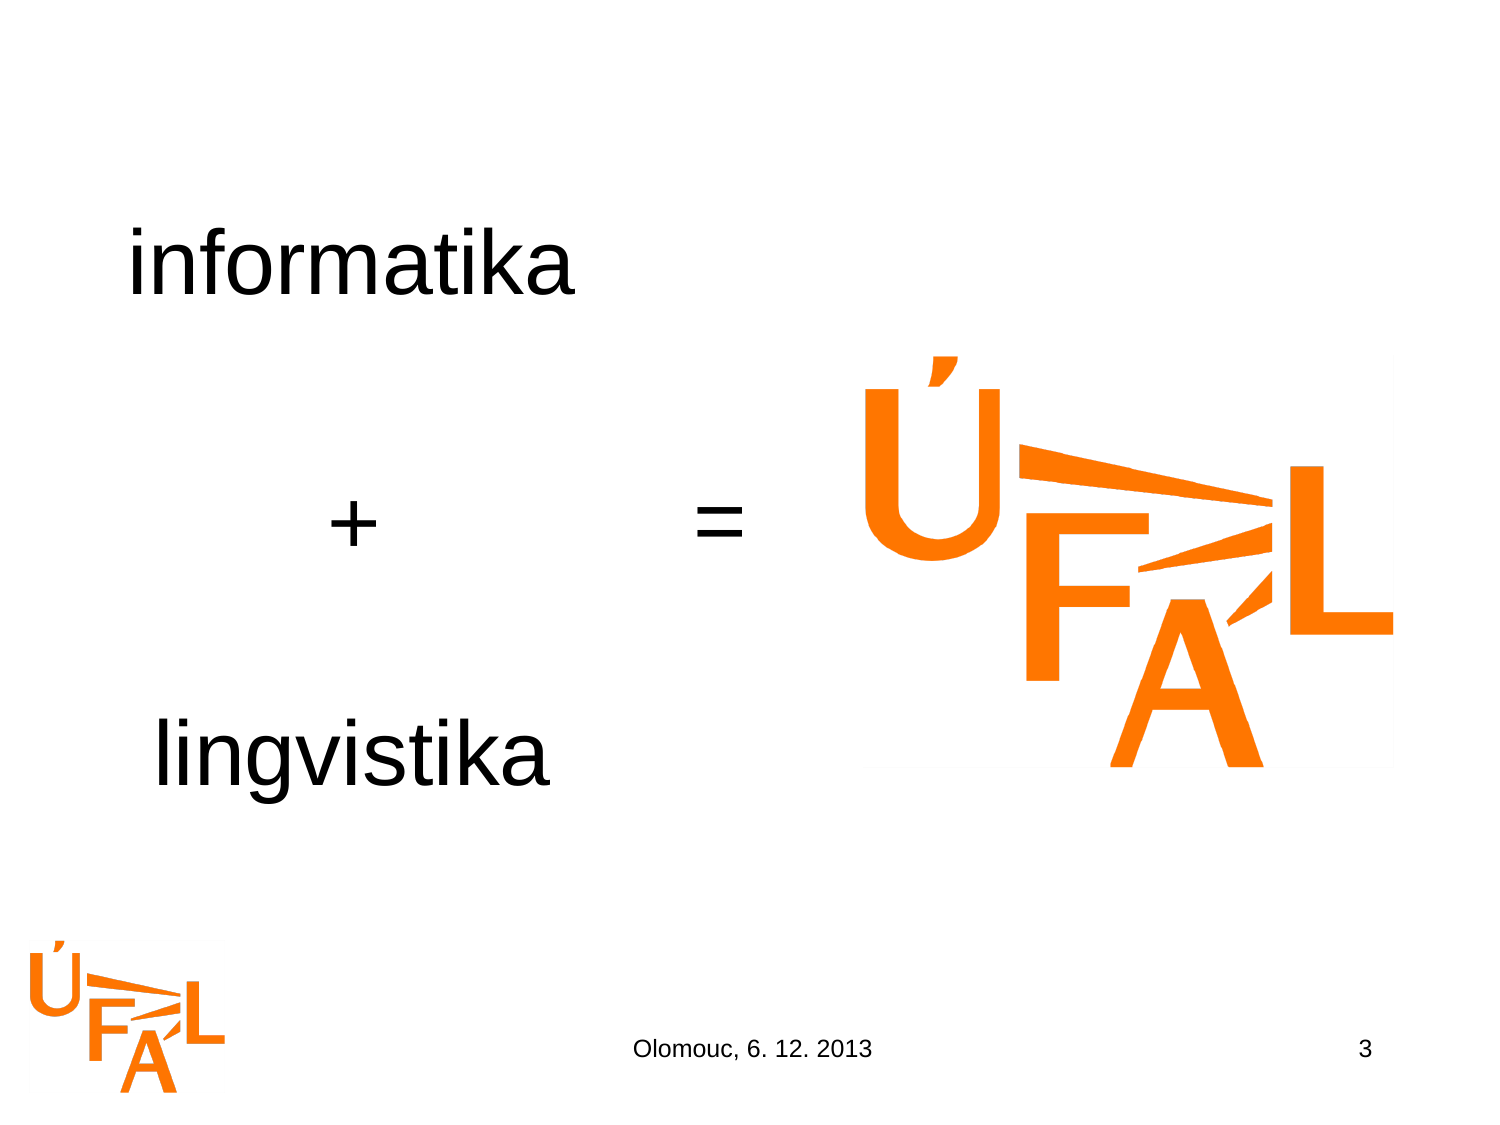

# informatika
=
+
lingvistika
Olomouc, 6. 12. 2013
3